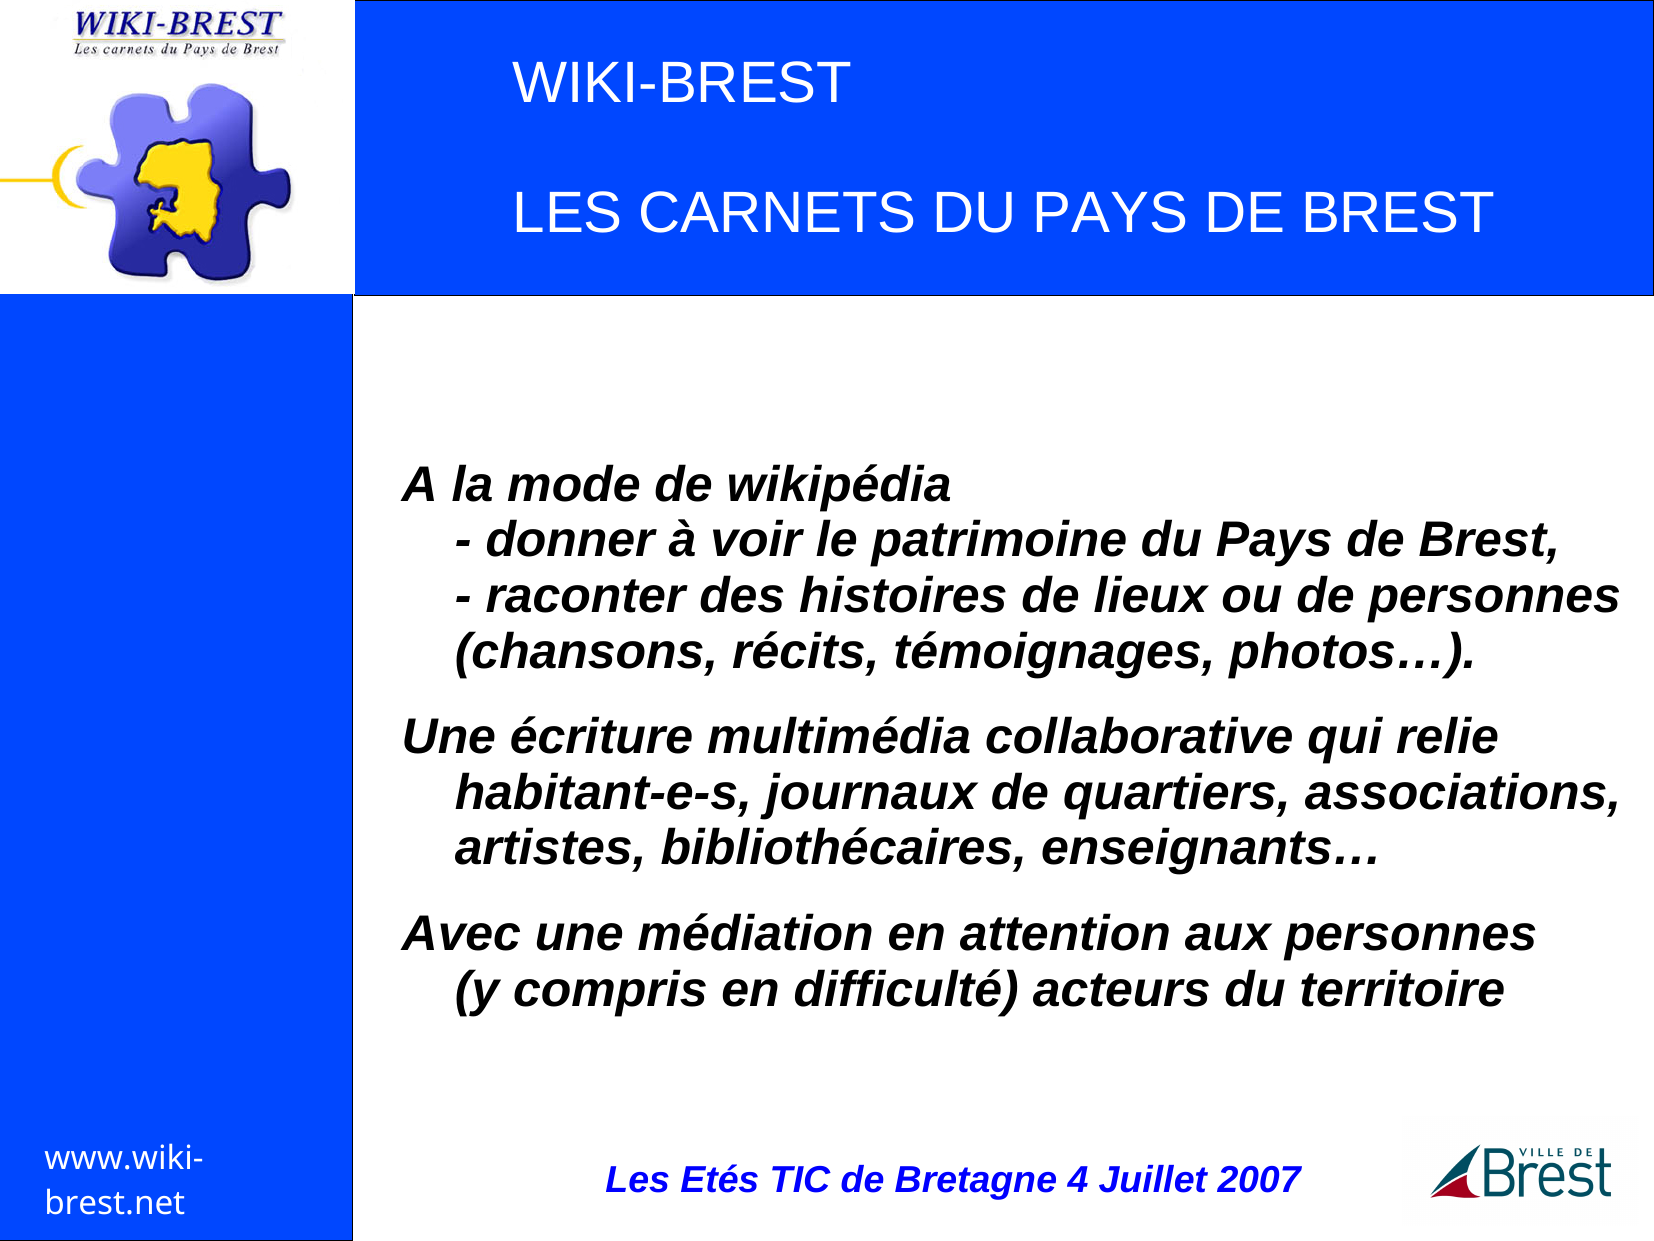

WIKI-BREST
LES CARNETS DU PAYS DE BREST
A la mode de wikipédia
- donner à voir le patrimoine du Pays de Brest,
- raconter des histoires de lieux ou de personnes (chansons, récits, témoignages, photos…).
Une écriture multimédia collaborative qui relie habitant-e-s, journaux de quartiers, associations, artistes, bibliothécaires, enseignants…
Avec une médiation en attention aux personnes
(y compris en difficulté) acteurs du territoire
www.wiki-brest.net